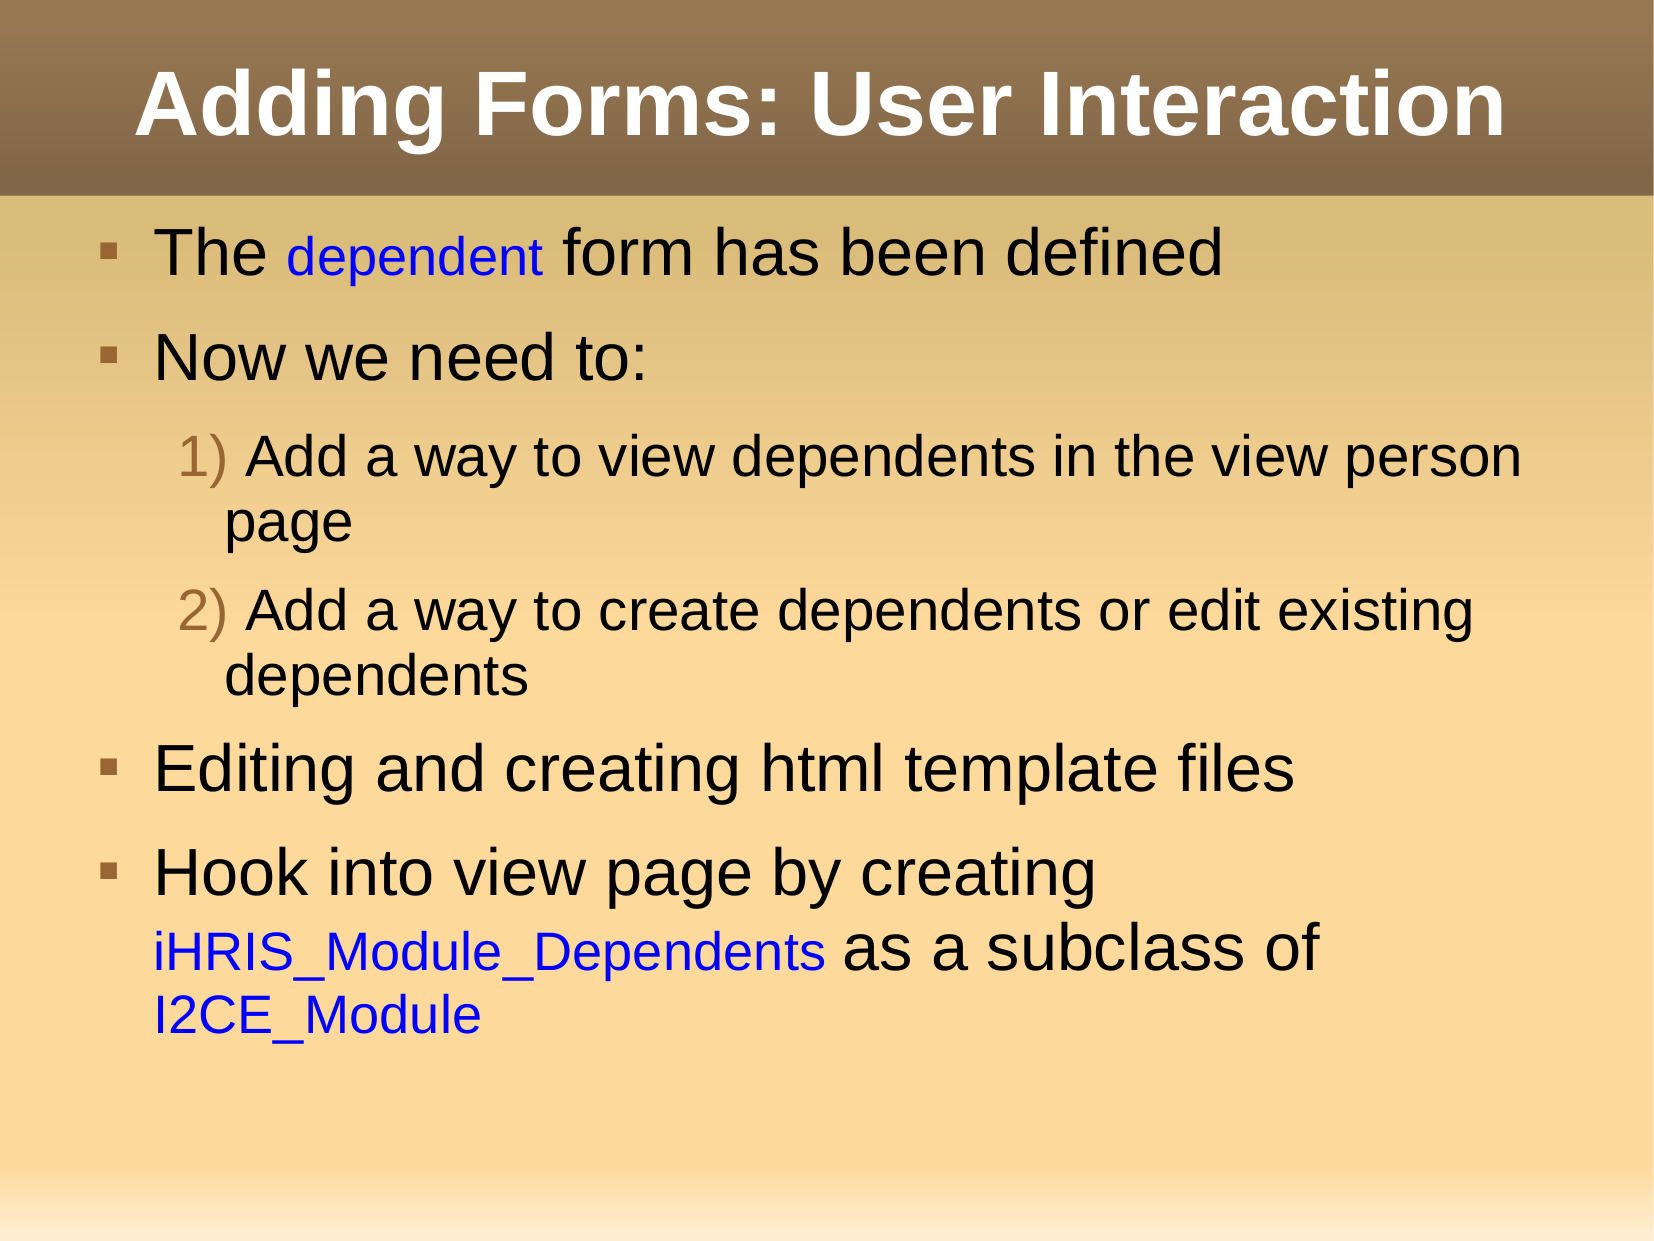

# Adding Forms: User Interaction
The dependent form has been defined
Now we need to:
 Add a way to view dependents in the view person page
 Add a way to create dependents or edit existing dependents
Editing and creating html template files
Hook into view page by creating iHRIS_Module_Dependents as a subclass of I2CE_Module